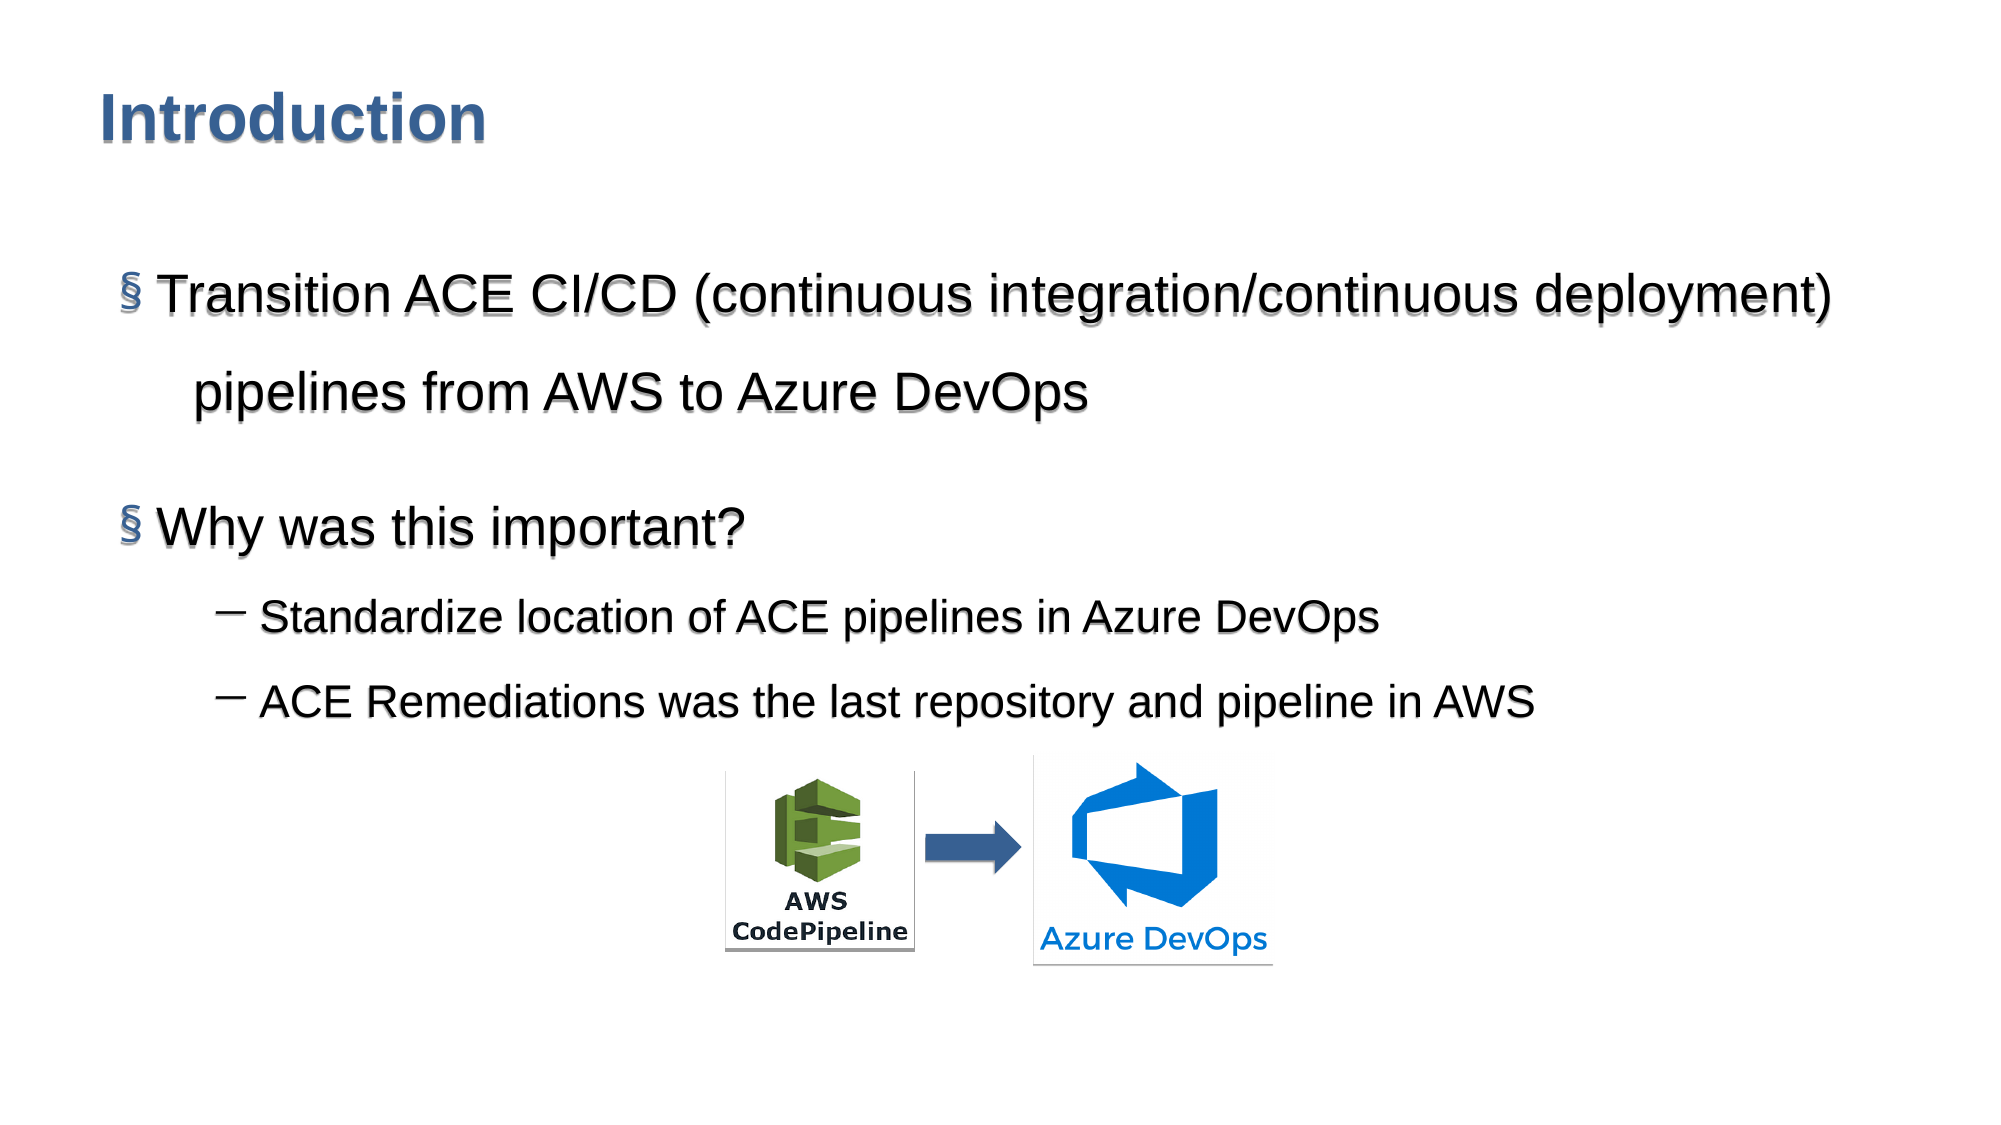

Introduction
# Transition ACE CI/CD (continuous integration/continuous deployment) pipelines from AWS to Azure DevOps
Why was this important?
Standardize location of ACE pipelines in Azure DevOps
ACE Remediations was the last repository and pipeline in AWS